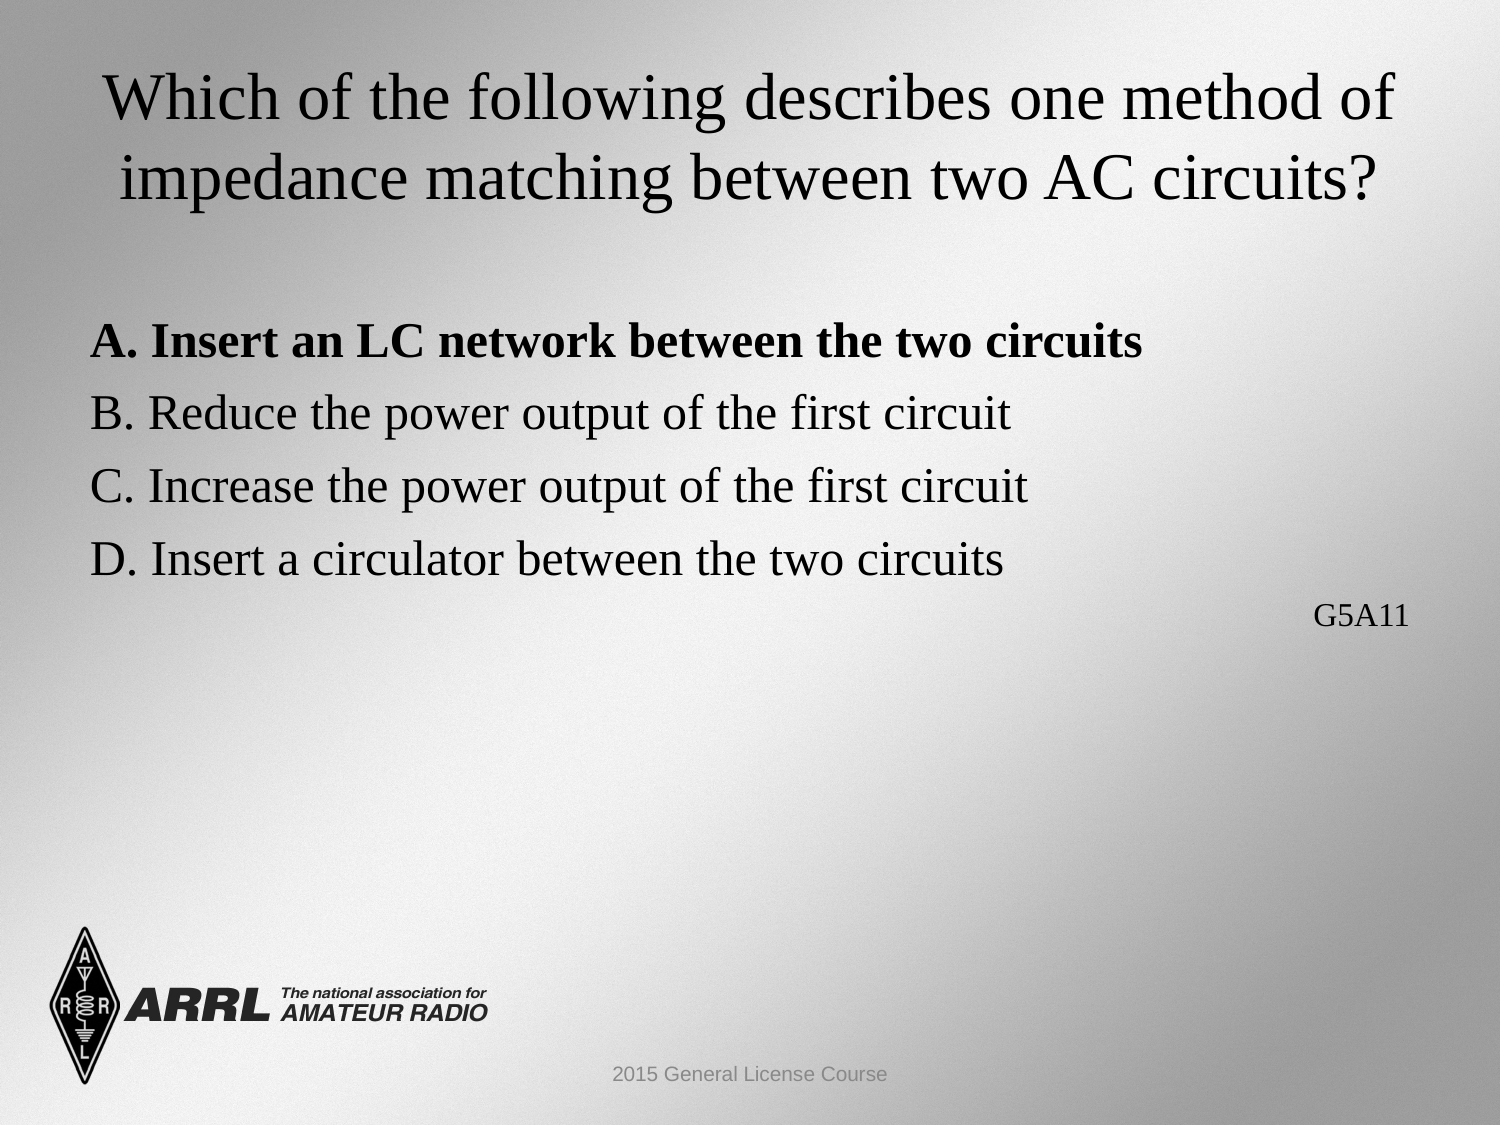

# Which of the following describes one method of impedance matching between two AC circuits?
A. Insert an LC network between the two circuits
B. Reduce the power output of the first circuit
C. Increase the power output of the first circuit
D. Insert a circulator between the two circuits
 G5A11
2015 General License Course